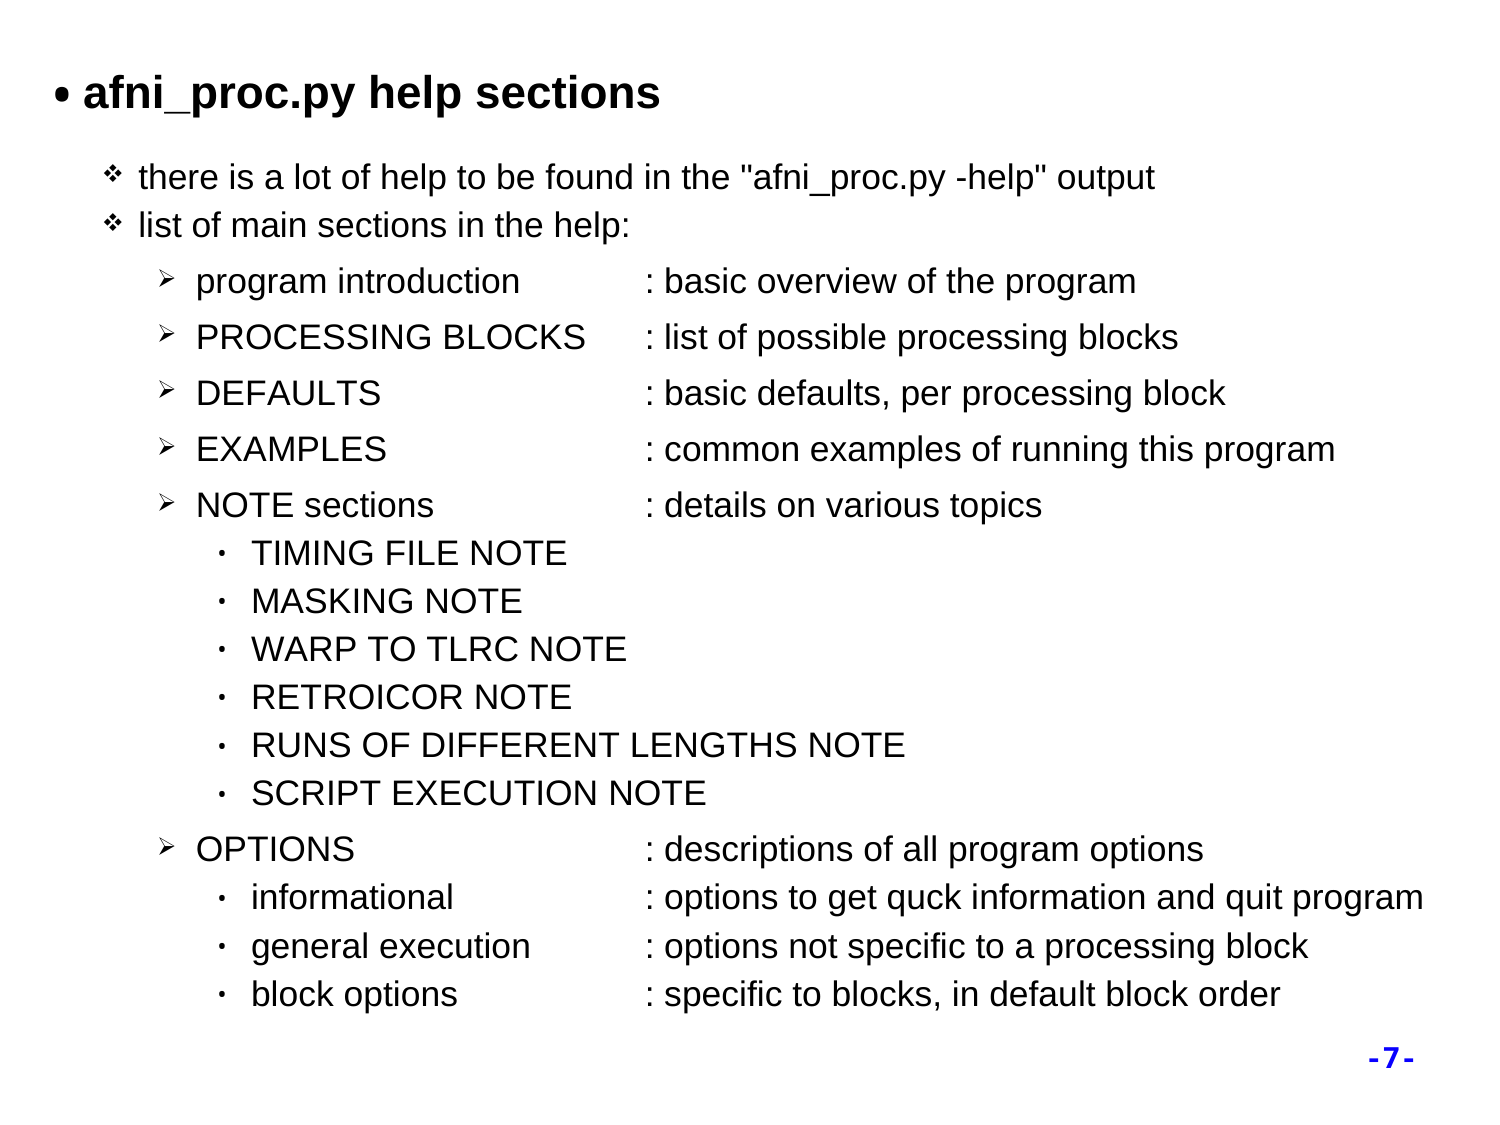

# afni_proc.py help sections
there is a lot of help to be found in the "afni_proc.py -help" output
list of main sections in the help:
program introduction	: basic overview of the program
PROCESSING BLOCKS	: list of possible processing blocks
DEFAULTS		: basic defaults, per processing block
EXAMPLES		: common examples of running this program
NOTE sections		: details on various topics
TIMING FILE NOTE
MASKING NOTE
WARP TO TLRC NOTE
RETROICOR NOTE
RUNS OF DIFFERENT LENGTHS NOTE
SCRIPT EXECUTION NOTE
OPTIONS		: descriptions of all program options
informational		: options to get quck information and quit program
general execution	: options not specific to a processing block
block options		: specific to blocks, in default block order